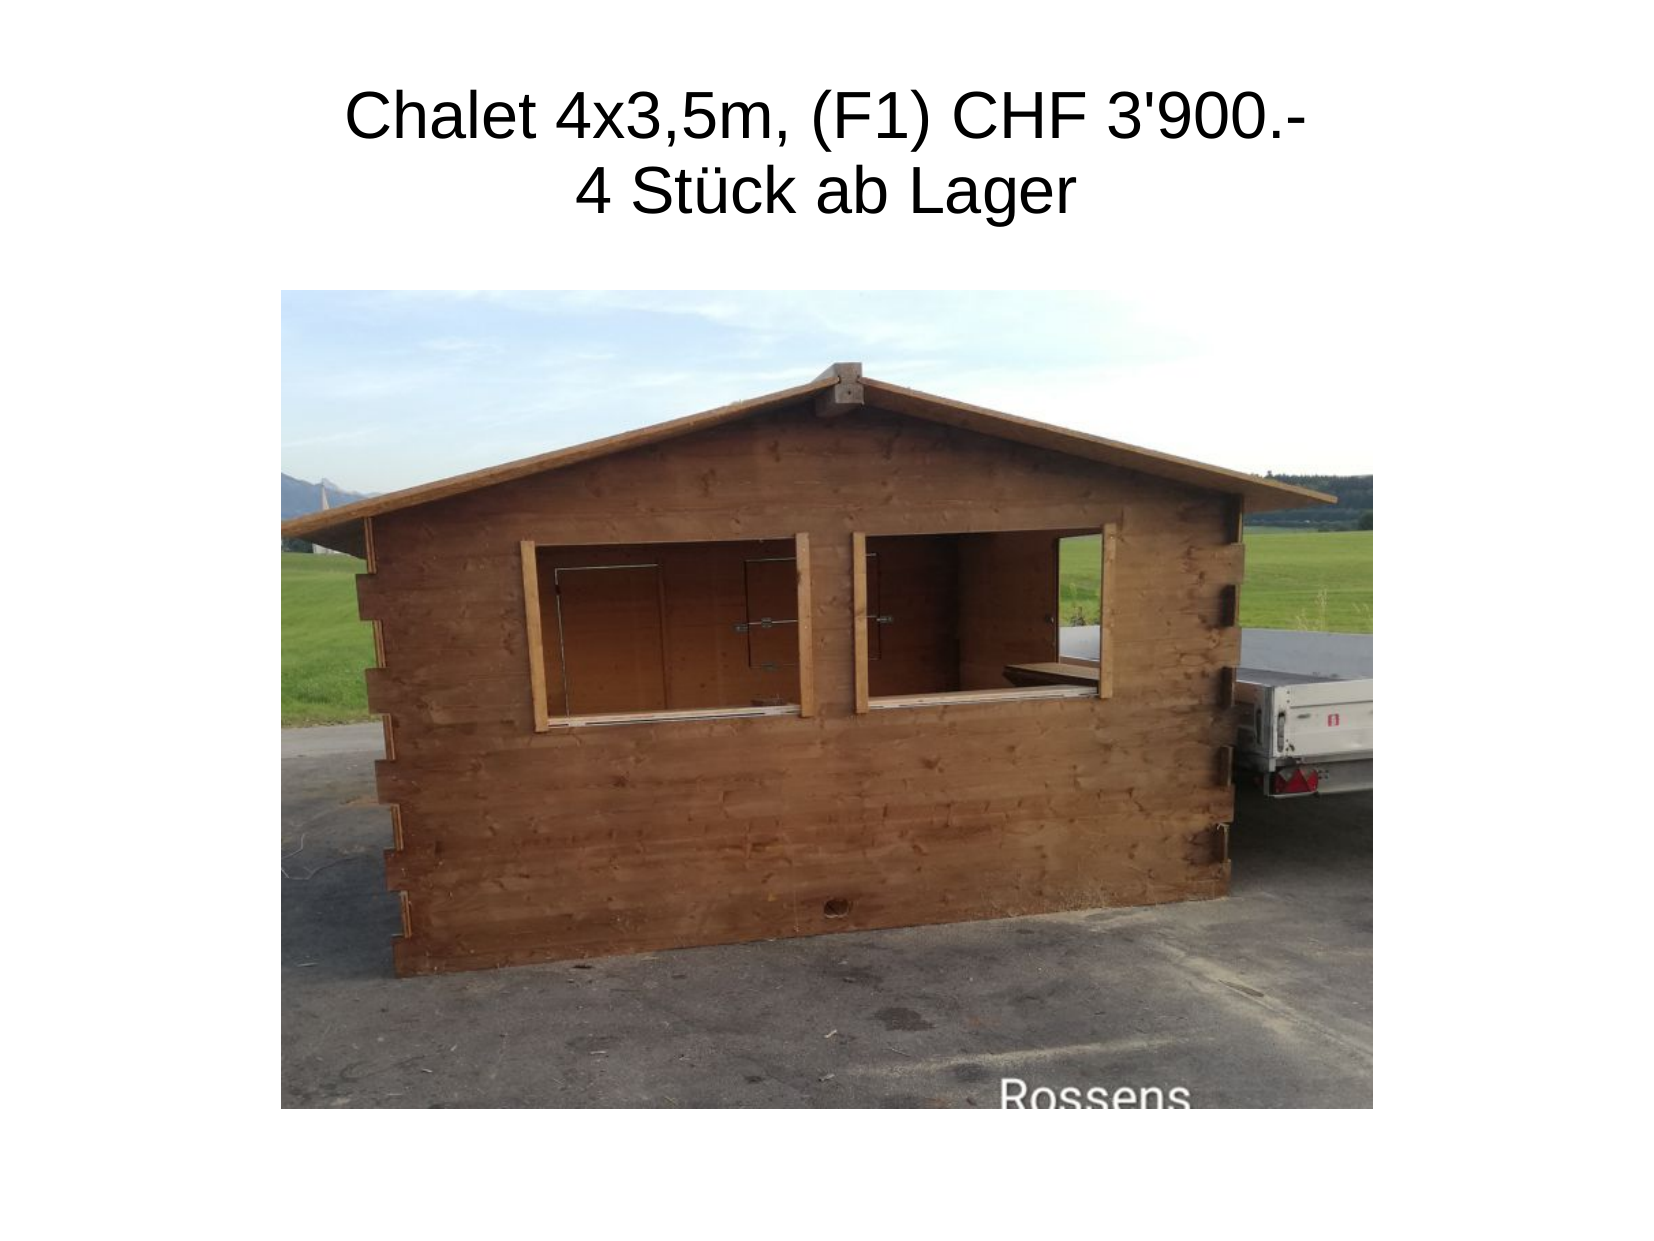

# Chalet 4x3,5m, (F1) CHF 3'900.- 4 Stück ab Lager